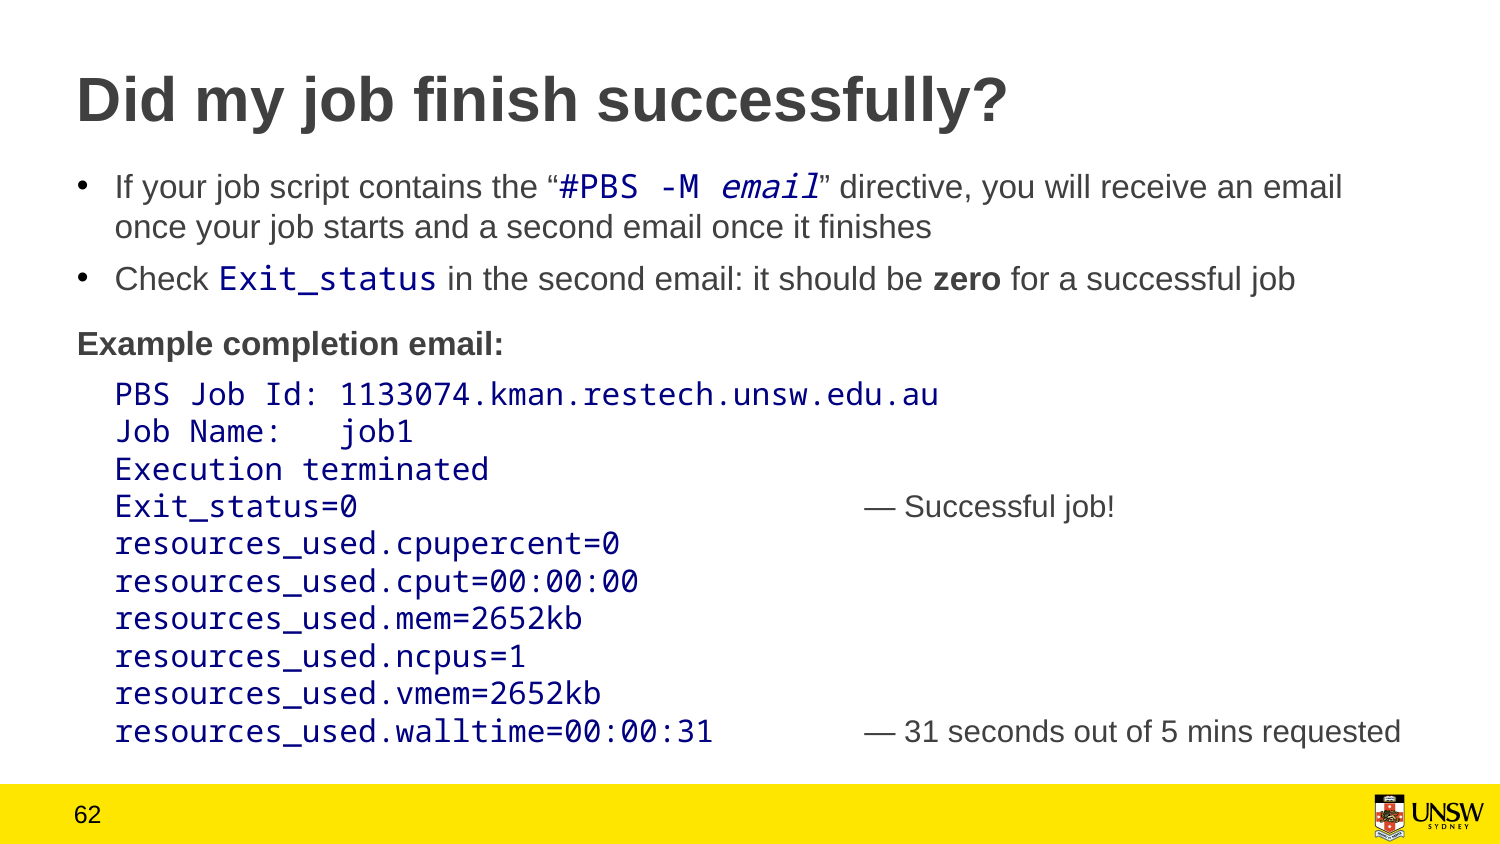

# Did my job finish successfully?
If your job script contains the “#PBS -M email” directive, you will receive an email once your job starts and a second email once it finishes
Check Exit_status in the second email: it should be zero for a successful job
Example completion email:
PBS Job Id: 1133074.kman.restech.unsw.edu.au
Job Name: job1
Execution terminated
Exit_status=0							— Successful job!
resources_used.cpupercent=0
resources_used.cput=00:00:00
resources_used.mem=2652kb
resources_used.ncpus=1
resources_used.vmem=2652kb
resources_used.walltime=00:00:31		— 31 seconds out of 5 mins requested